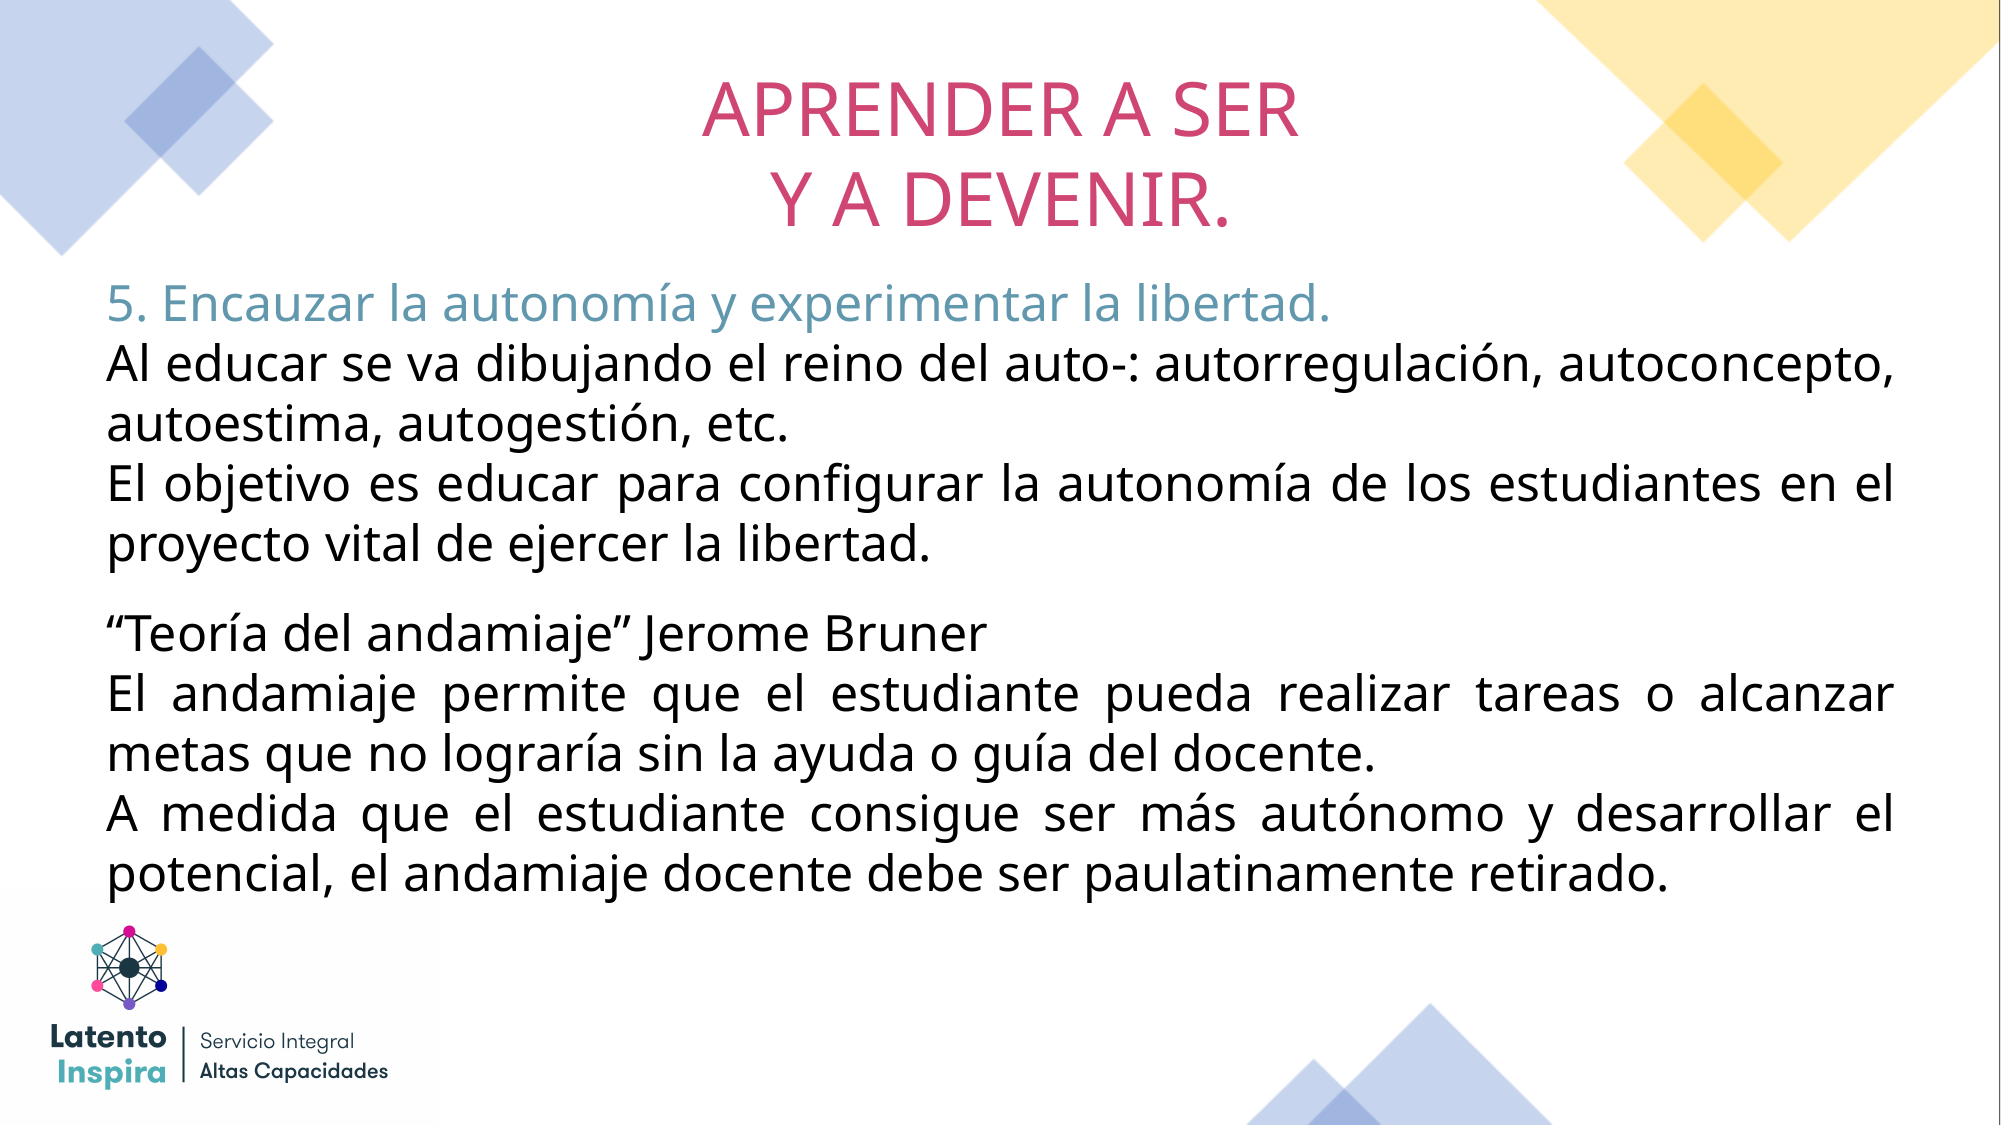

APRENDER A SER
Y A DEVENIR.
5. Encauzar la autonomía y experimentar la libertad.
Al educar se va dibujando el reino del auto-: autorregulación, autoconcepto, autoestima, autogestión, etc.
El objetivo es educar para configurar la autonomía de los estudiantes en el proyecto vital de ejercer la libertad.
“Teoría del andamiaje” Jerome Bruner
El andamiaje permite que el estudiante pueda realizar tareas o alcanzar metas que no lograría sin la ayuda o guía del docente.
A medida que el estudiante consigue ser más autónomo y desarrollar el potencial, el andamiaje docente debe ser paulatinamente retirado.